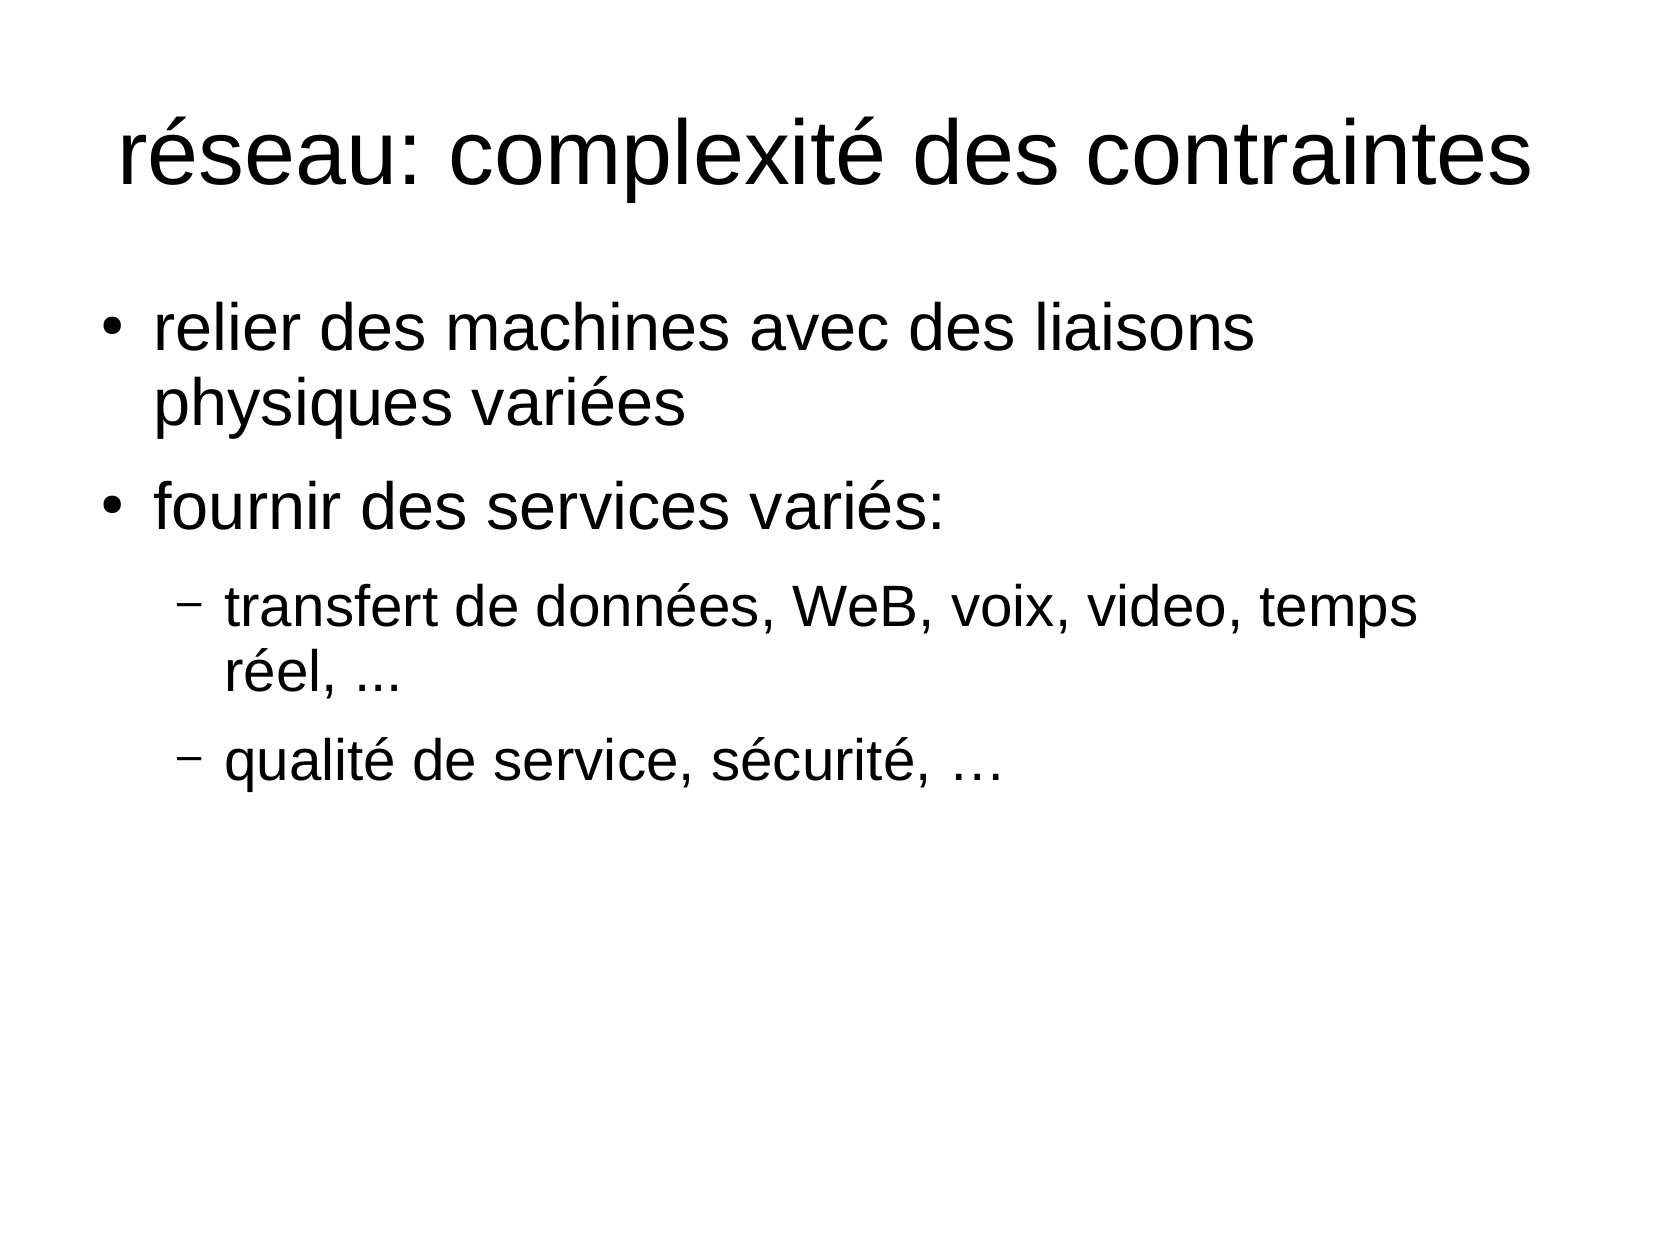

# réseau: complexité des contraintes
relier des machines avec des liaisons physiques variées
fournir des services variés:
transfert de données, WeB, voix, video, temps réel, ...
qualité de service, sécurité, …